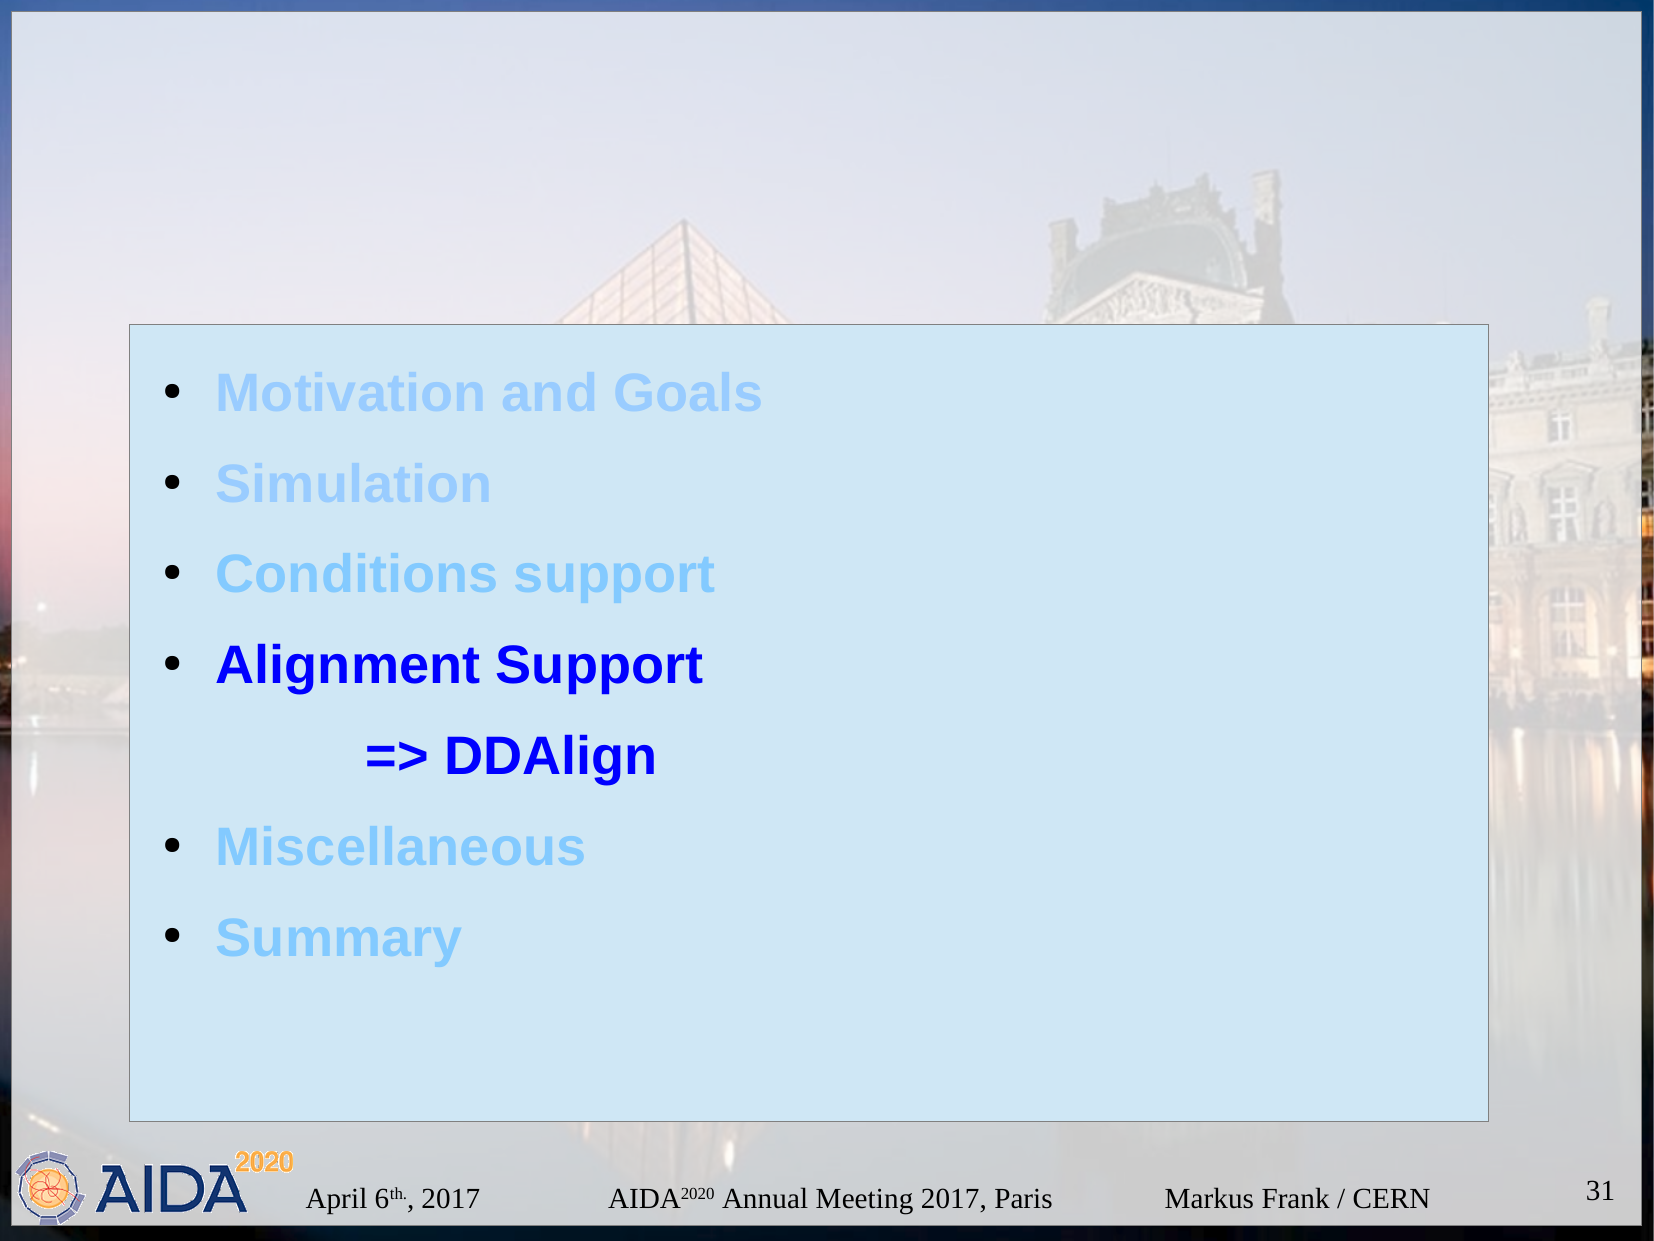

Motivation and Goals
Simulation
Conditions support
Alignment Support
 		=> DDAlign
Miscellaneous
Summary
31
April 14th, 2013
Annual AIDA Meeting 2013 Frascati/Italy Markus Frank / CERN